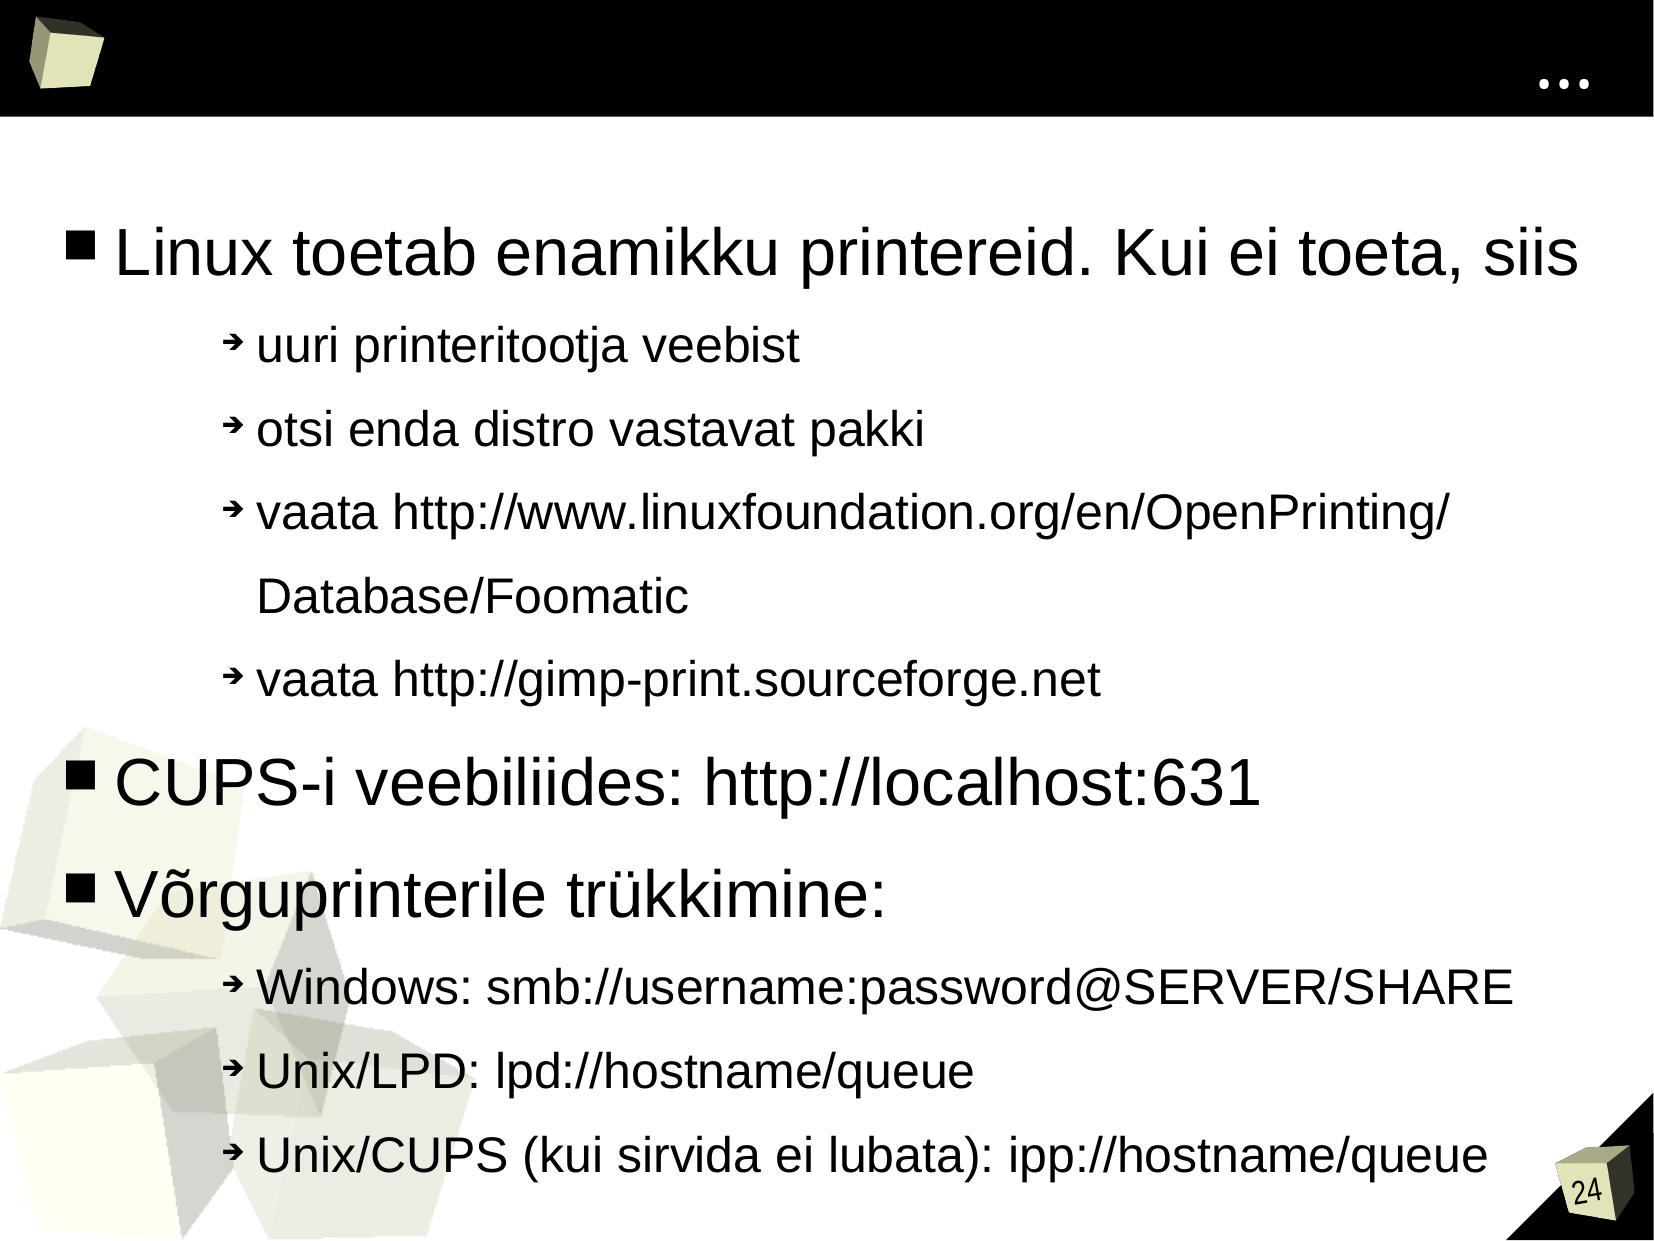

# ...
Linux toetab enamikku printereid. Kui ei toeta, siis
uuri printeritootja veebist
otsi enda distro vastavat pakki
vaata http://www.linuxfoundation.org/en/OpenPrinting/ Database/Foomatic
vaata http://gimp-print.sourceforge.net
CUPS-i veebiliides: http://localhost:631
Võrguprinterile trükkimine:
Windows: smb://username:password@SERVER/SHARE
Unix/LPD: lpd://hostname/queue
Unix/CUPS (kui sirvida ei lubata): ipp://hostname/queue